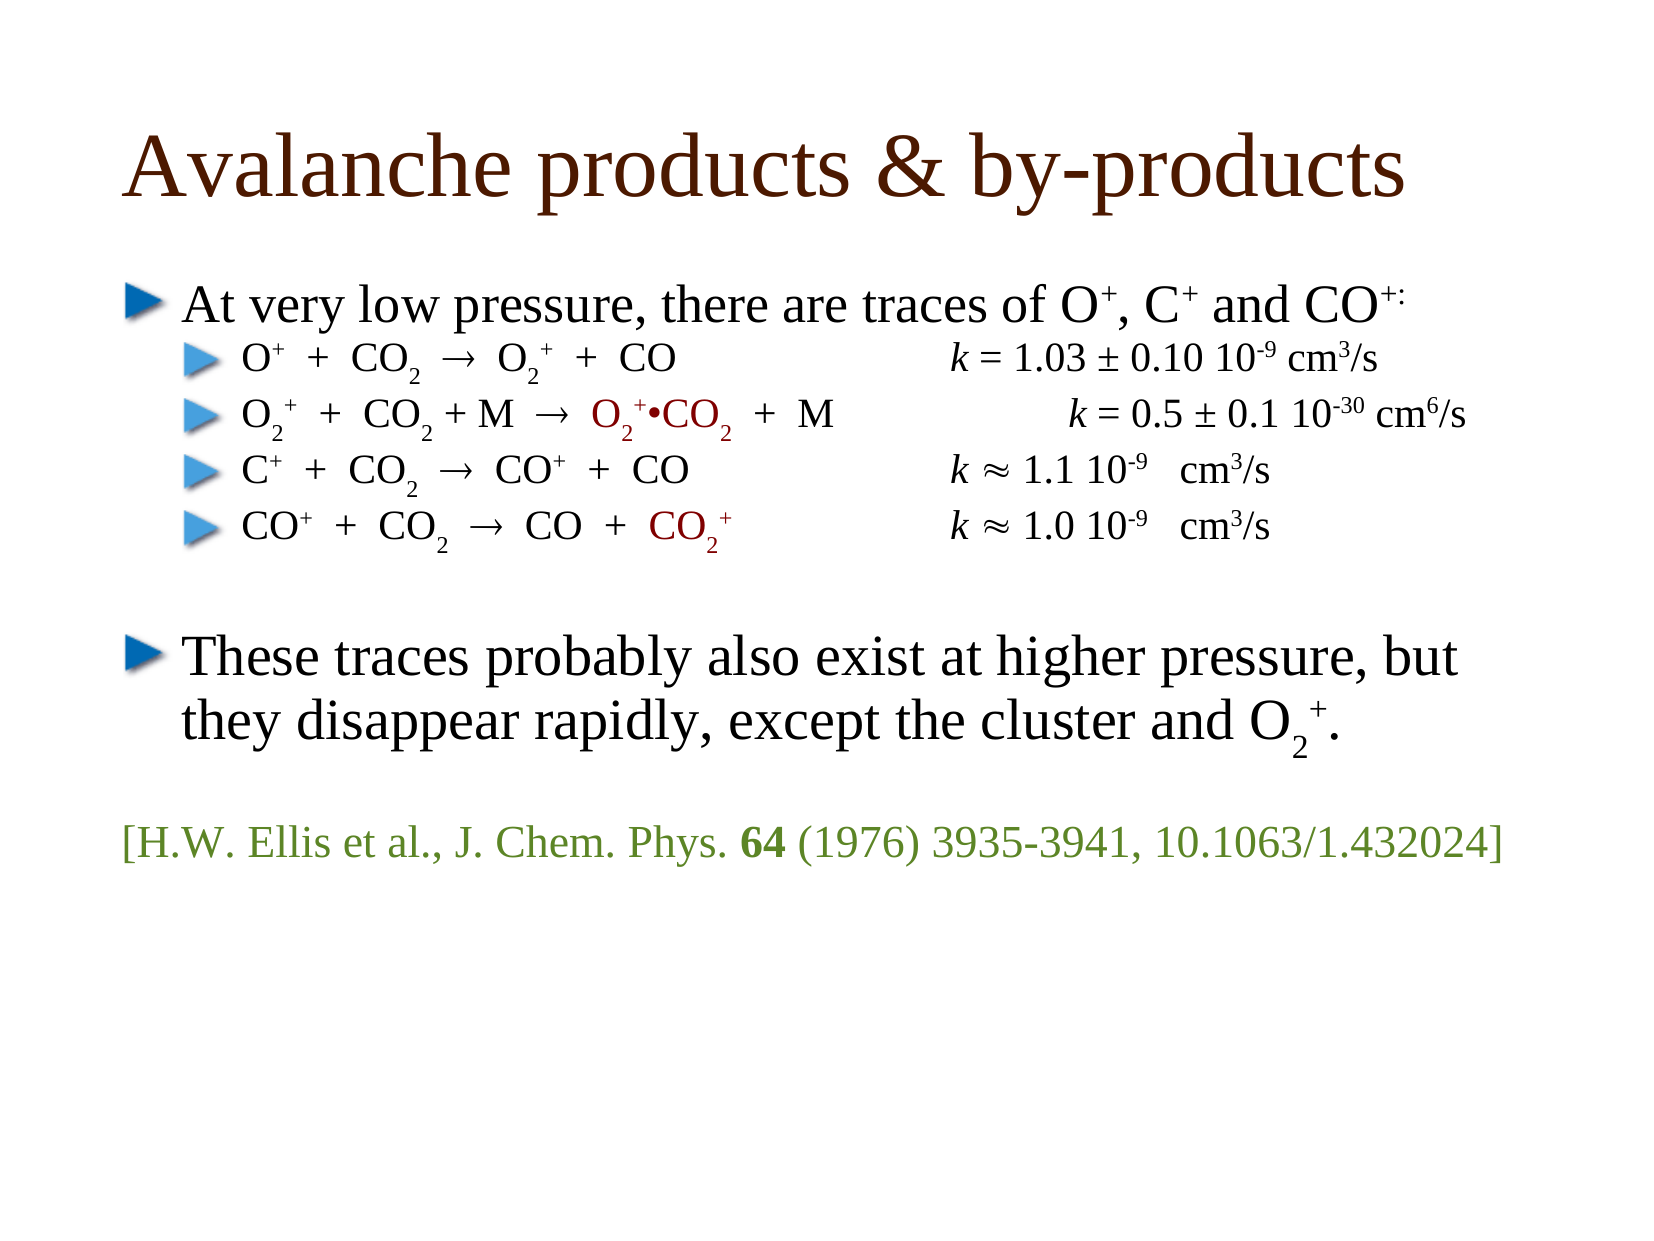

Avalanche products & by-products
# At very low pressure, there are traces of O+, C+ and CO+:
O+ + CO2  O2+ + CO			k = 1.03 ± 0.10 10-9 cm3/s
O2+ + CO2 + M  O2+CO2 + M		k = 0.5 ± 0.1 10-30 cm6/s
C+ + CO2  CO+ + CO			k ≈ 1.1 10-9 cm3/s
CO+ + CO2  CO + CO2+ 		k ≈ 1.0 10-9 cm3/s
These traces probably also exist at higher pressure, but they disappear rapidly, except the cluster and O2+.
[H.W. Ellis et al., J. Chem. Phys. 64 (1976) 3935-3941, 10.1063/1.432024]